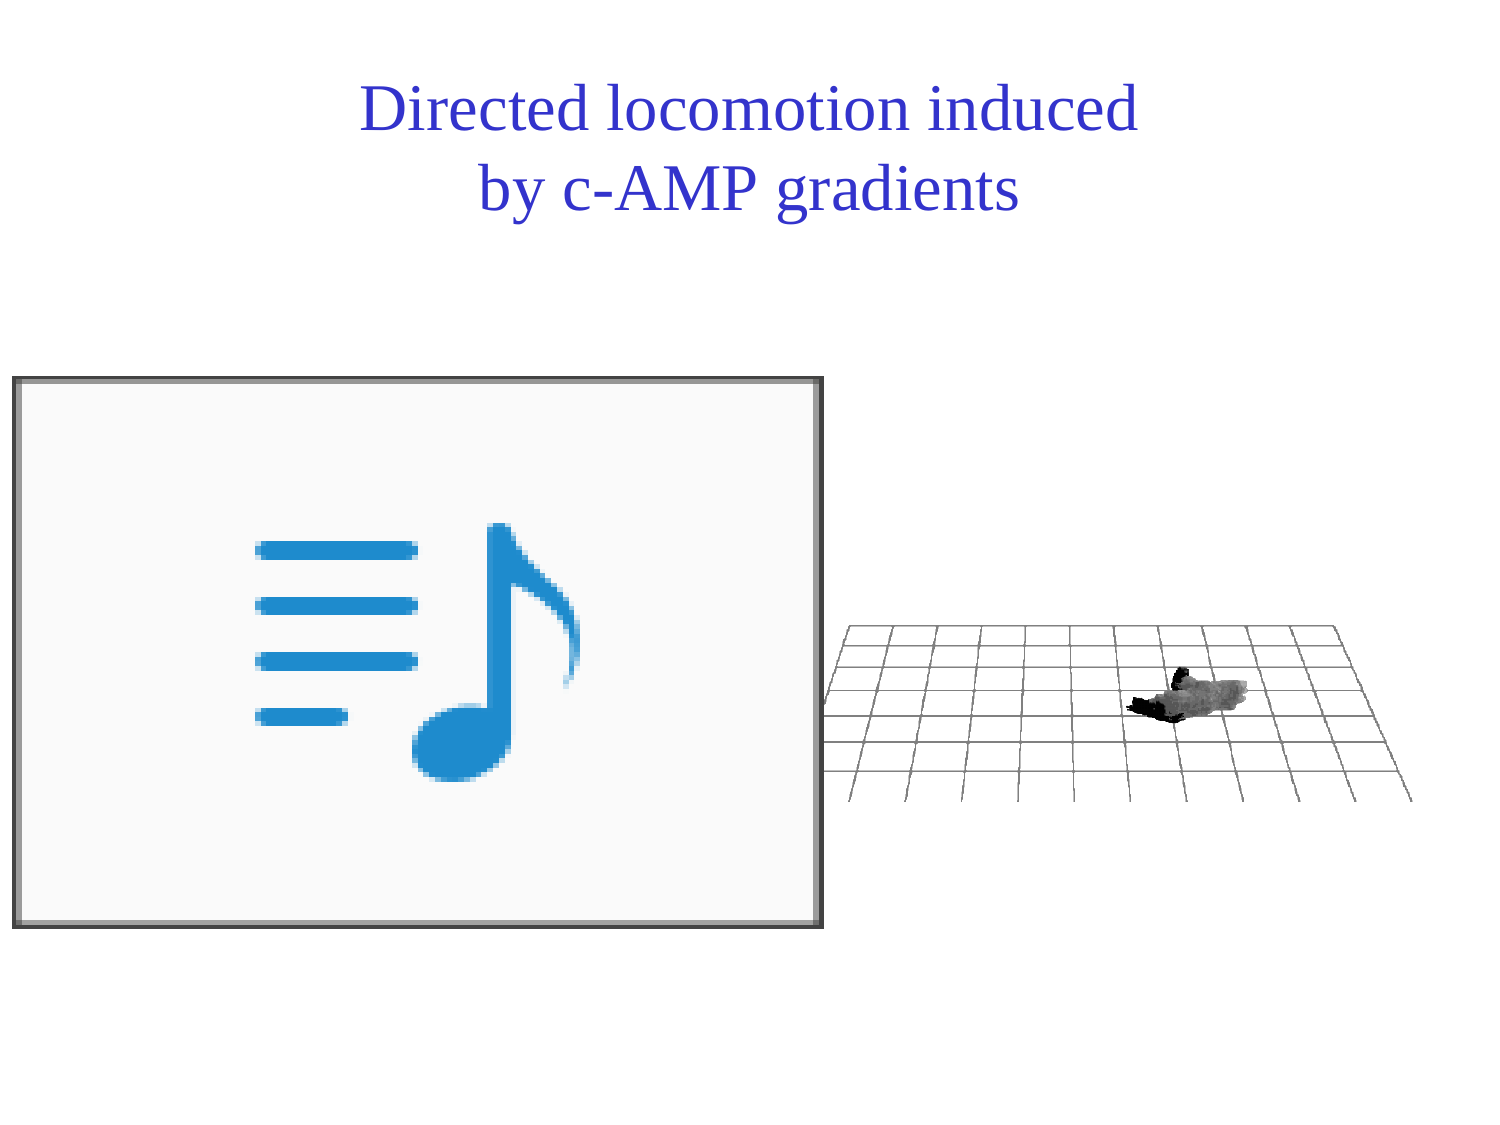

# Directed locomotion induced by c-AMP gradients